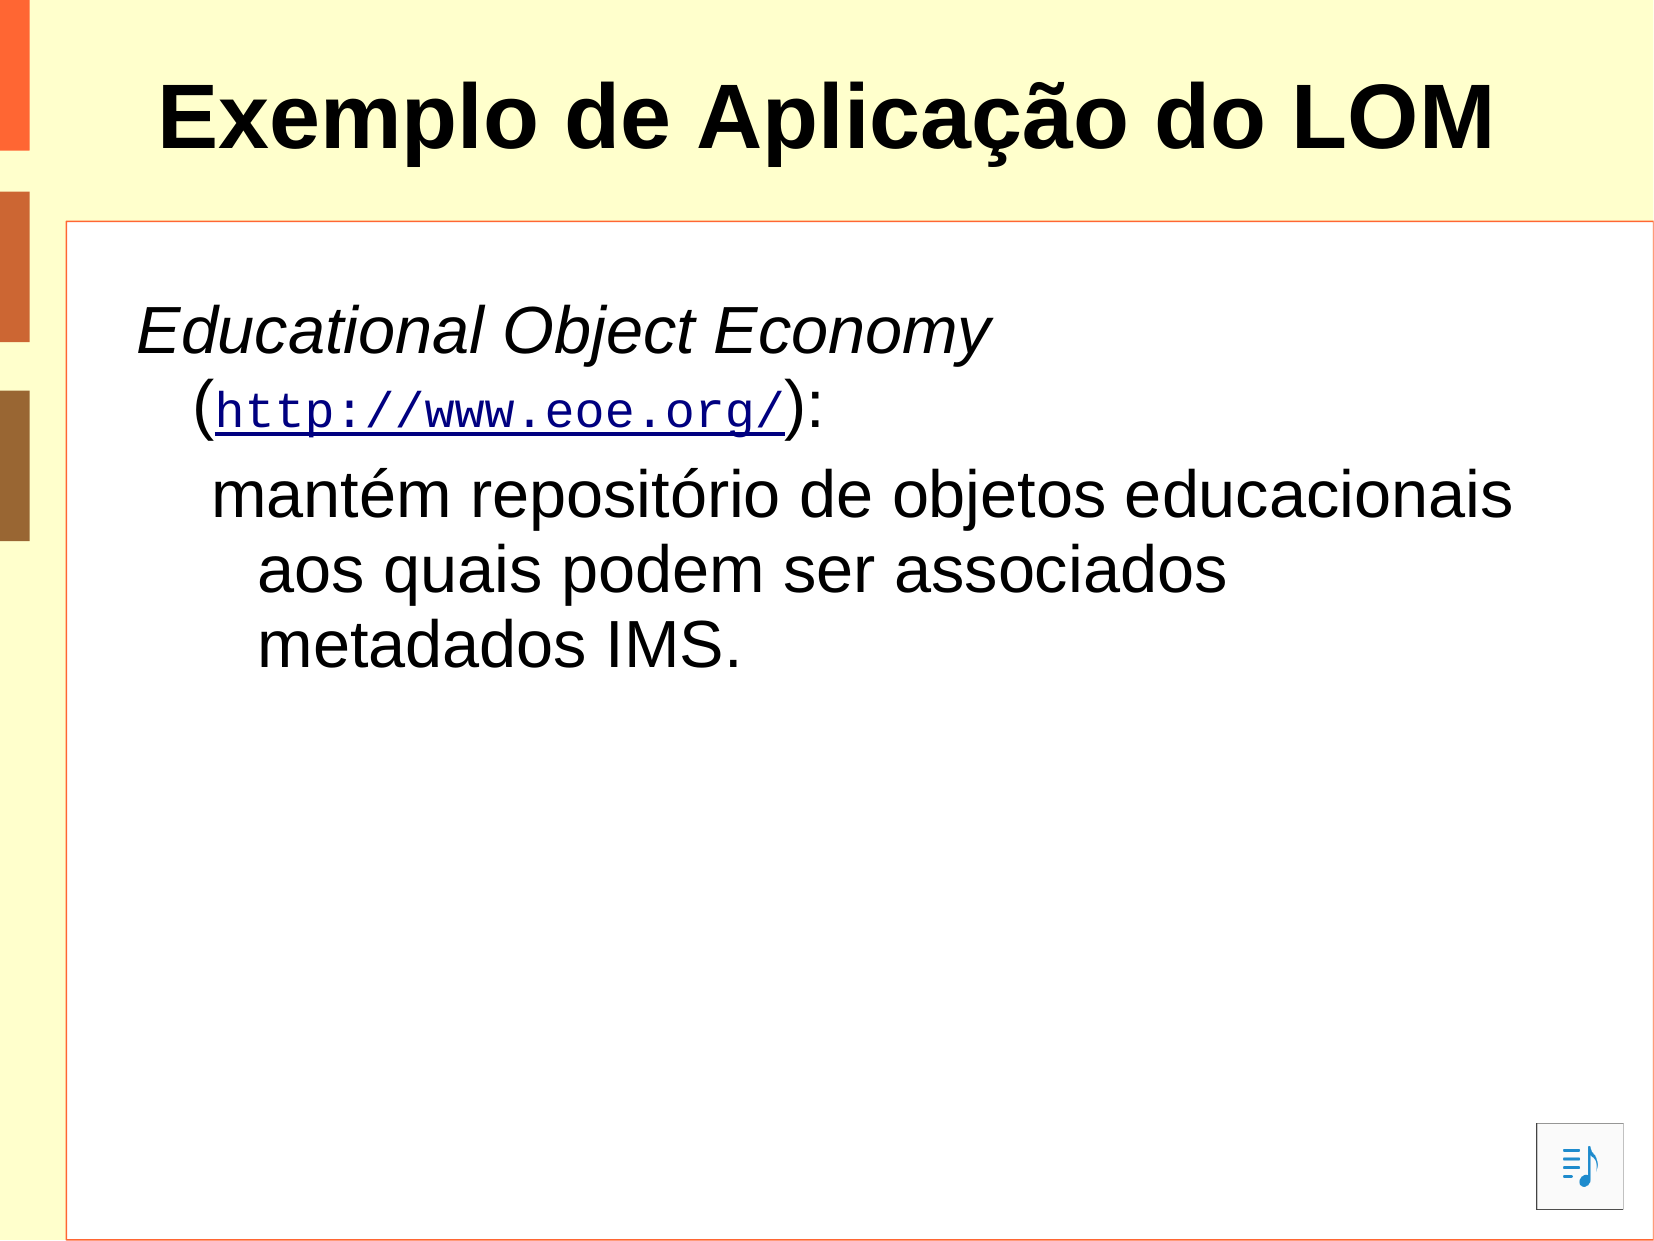

# Exemplo de Aplicação do LOM
Educational Object Economy
(http://www.eoe.org/):
mantém repositório de objetos educacionais aos quais podem ser associados metadados IMS.